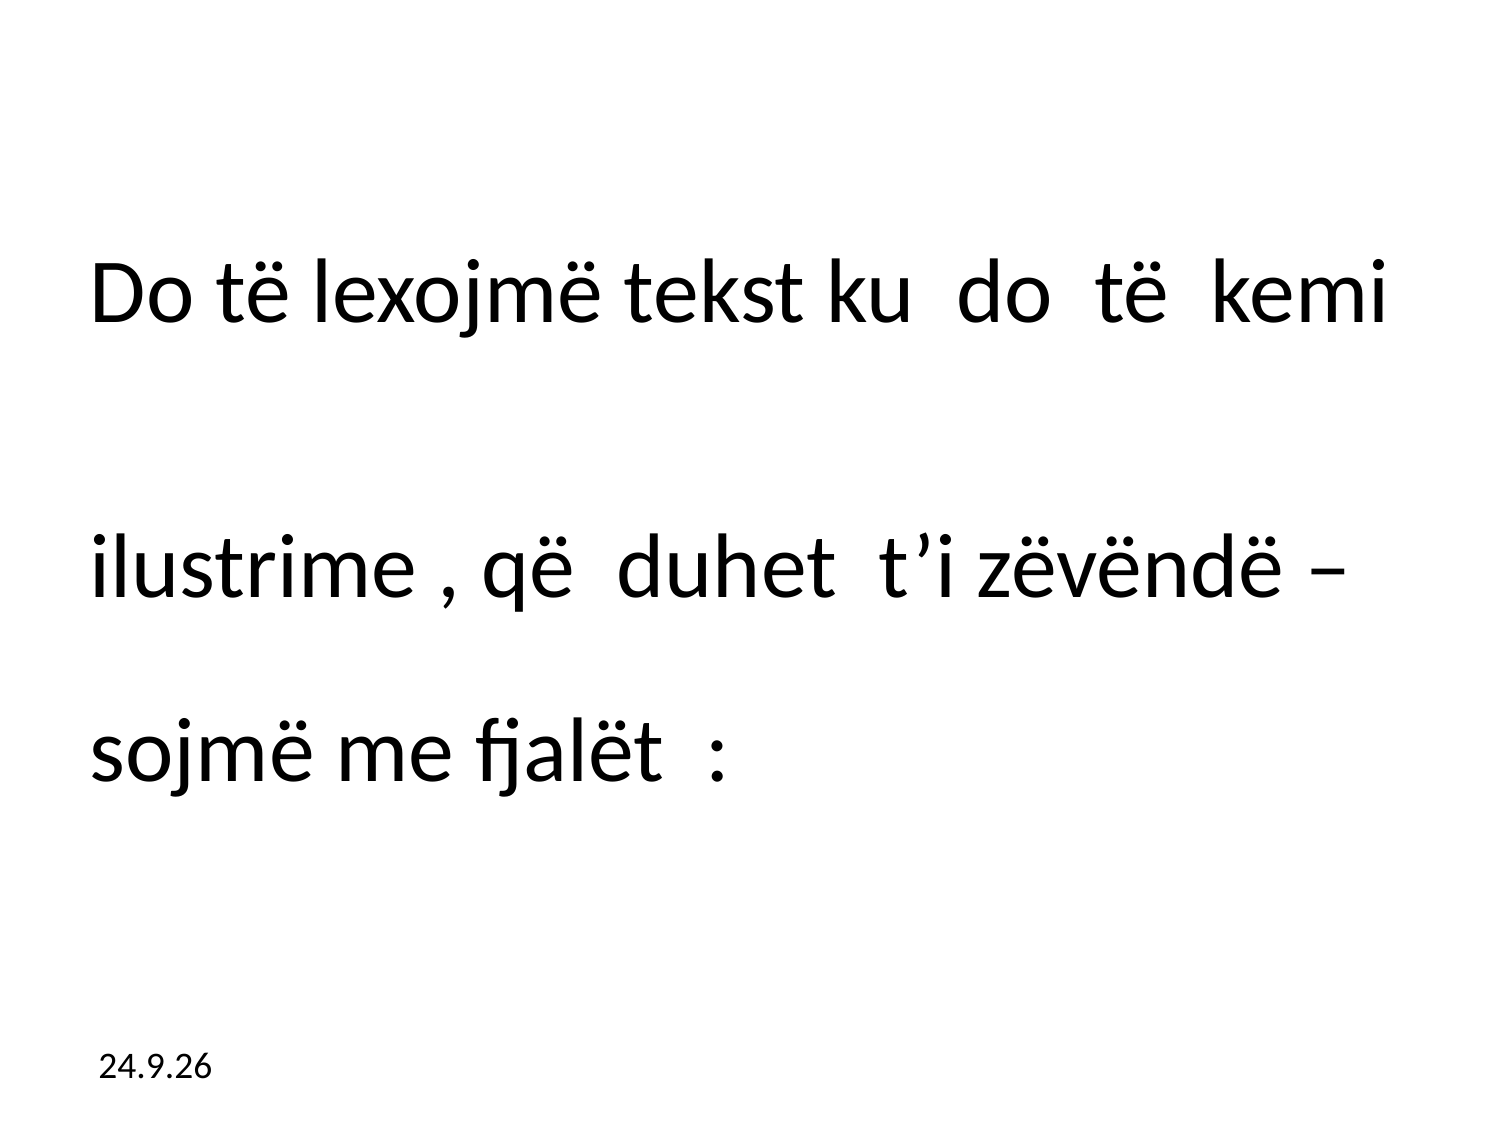

# Do të lexojmë tekst ku do të kemi ilustrime , që duhet t’i zëvëndë – sojmë me fjalët :